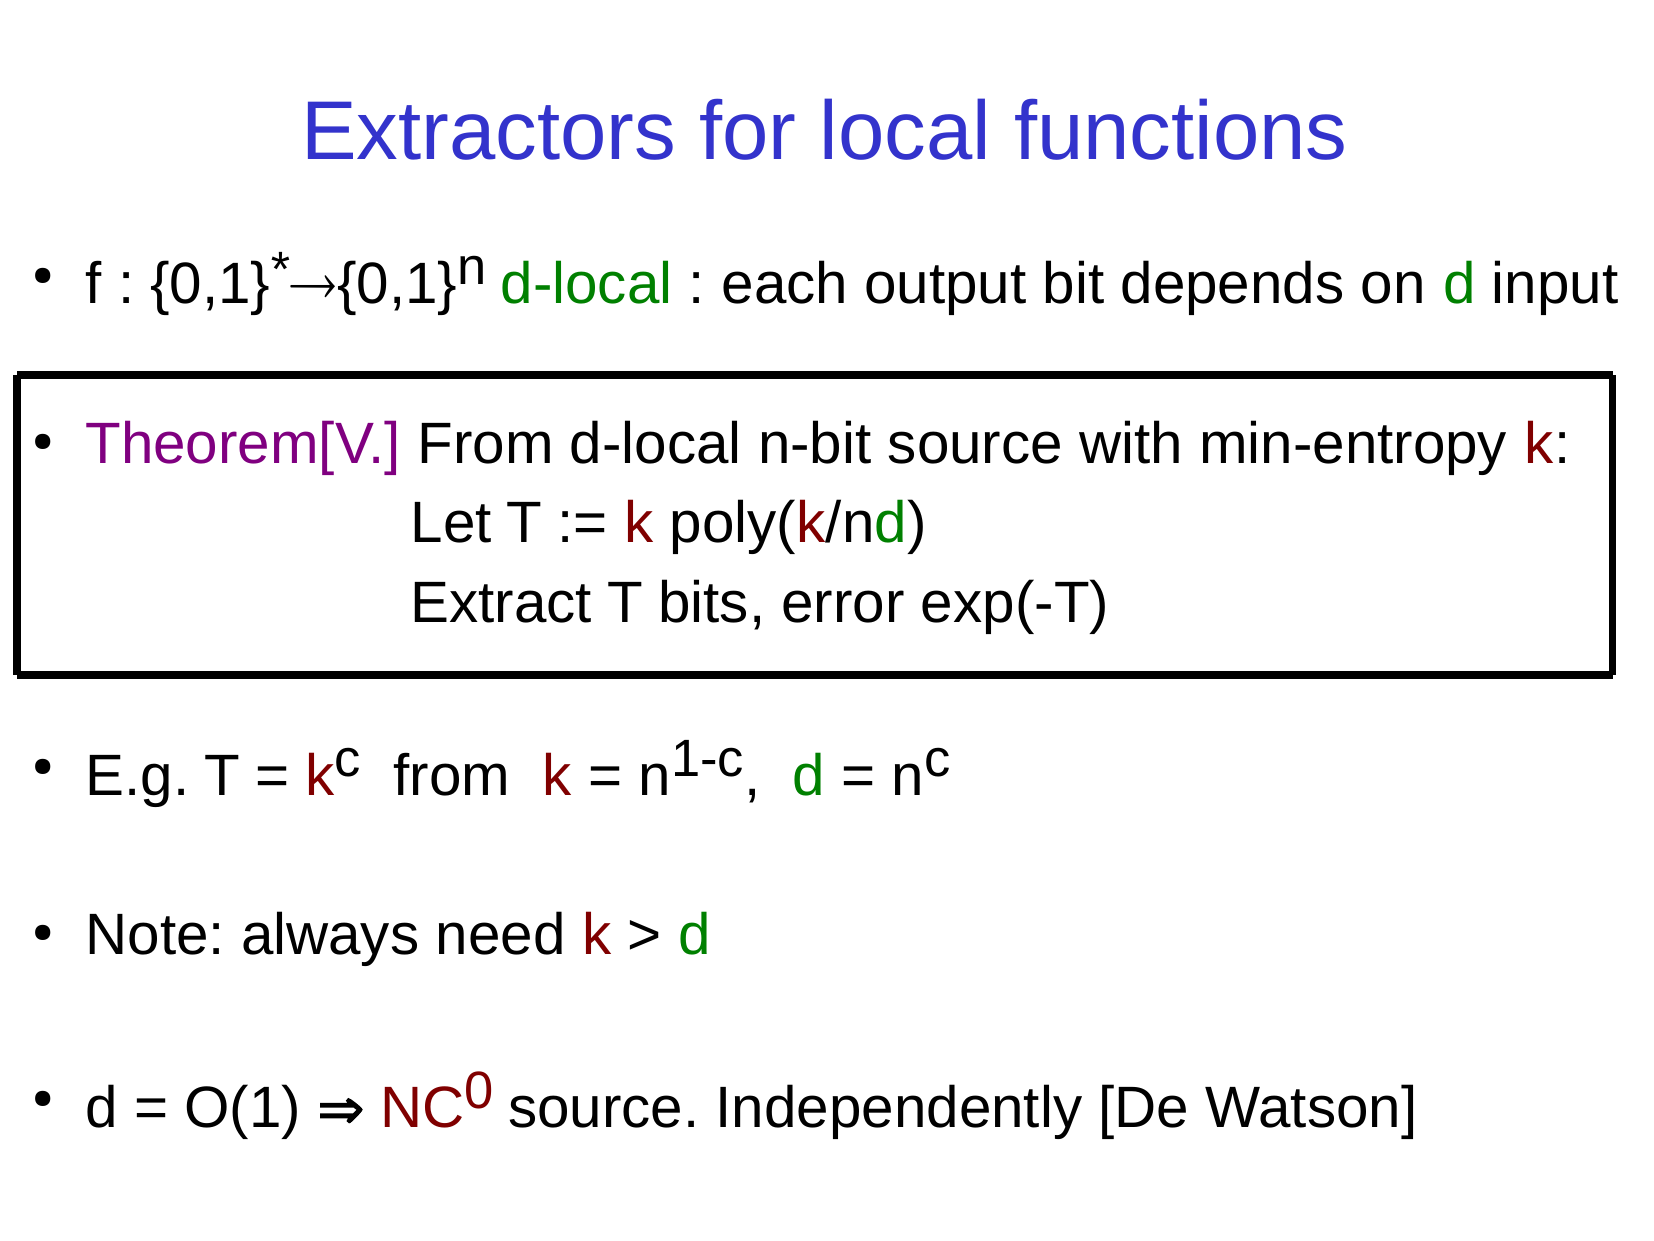

Extractors for local functions
# f : {0,1}*{0,1}n d-local : each output bit depends on d input
Theorem[V.] From d-local n-bit source with min-entropy k:
 Let T := k poly(k/nd)
 Extract T bits, error exp(-T)
E.g. T = kc from k = n1-c, d = nc
Note: always need k > d
d = O(1)  NC0 source. Independently [De Watson]